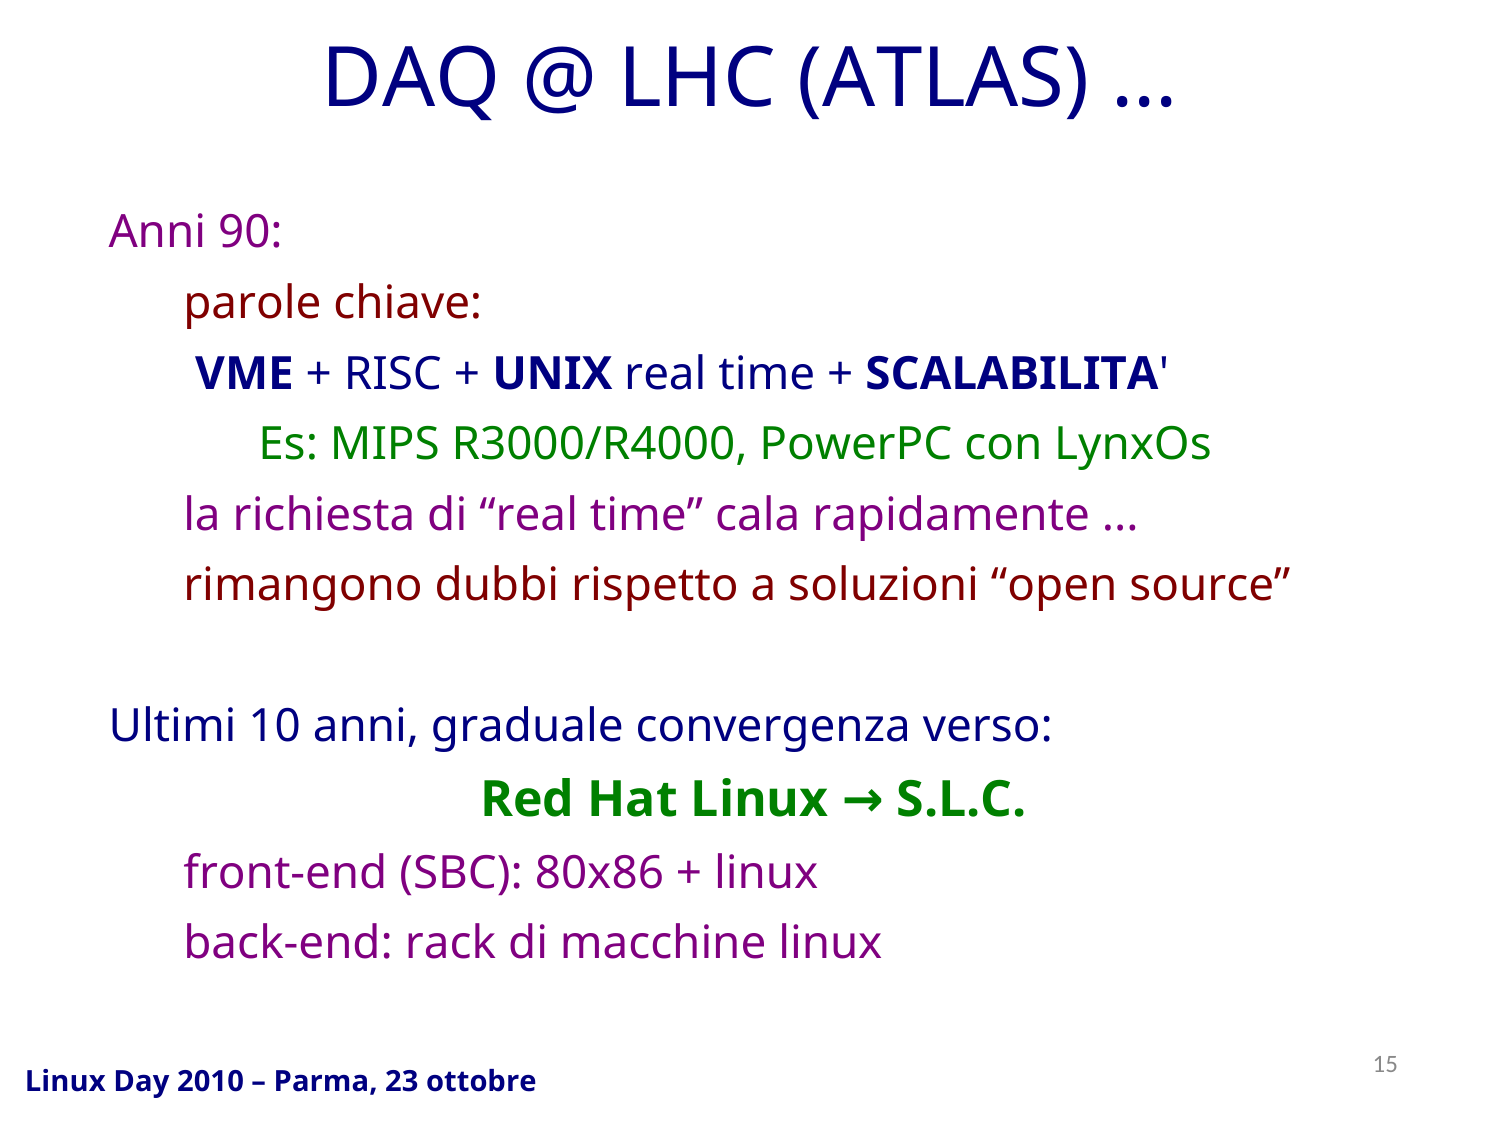

DAQ @ LHC (ATLAS) ...
# Anni 90:
	parole chiave:
	 VME + RISC + UNIX real time + SCALABILITA'
		Es: MIPS R3000/R4000, PowerPC con LynxOs
	la richiesta di “real time” cala rapidamente ...
	rimangono dubbi rispetto a soluzioni “open source”
Ultimi 10 anni, graduale convergenza verso:
Red Hat Linux → S.L.C.
	front-end (SBC): 80x86 + linux
	back-end: rack di macchine linux
15